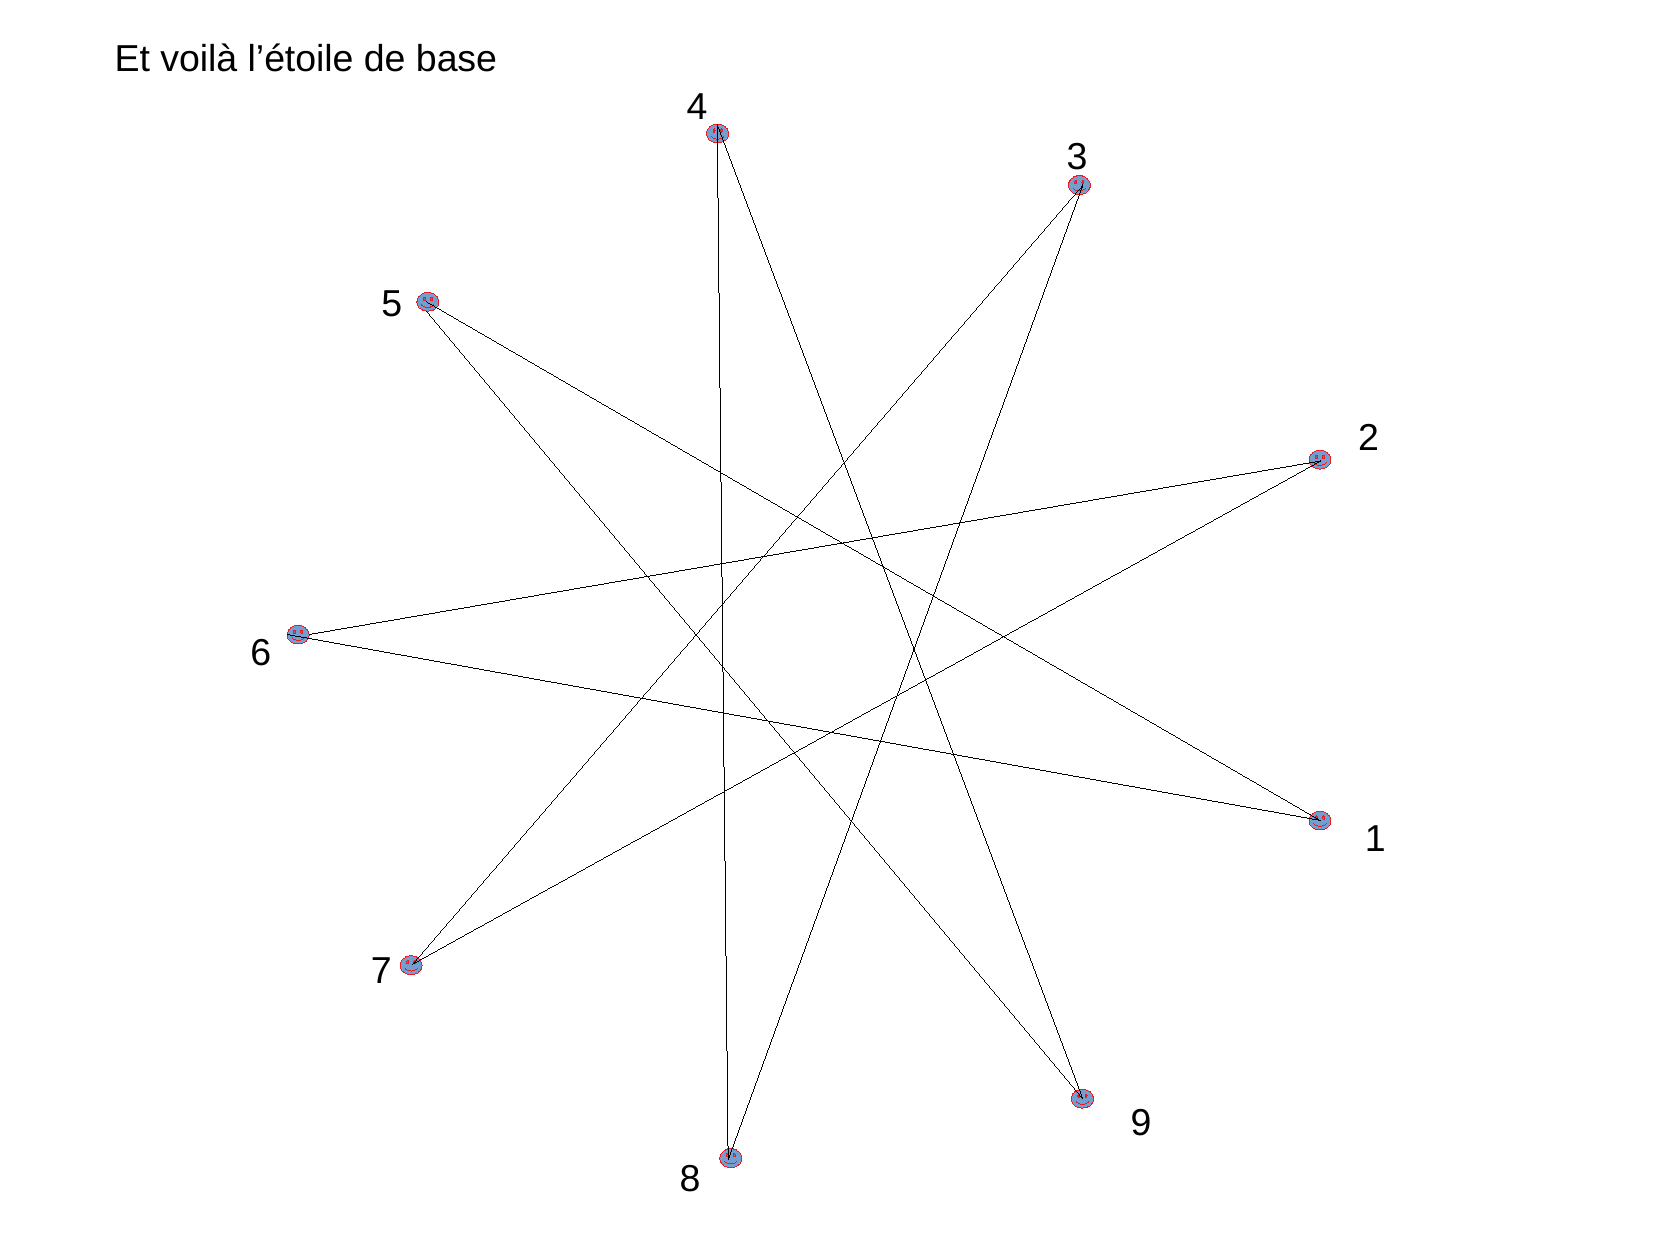

Et voilà l’étoile de base
4
3
5
2
6
1
7
9
8